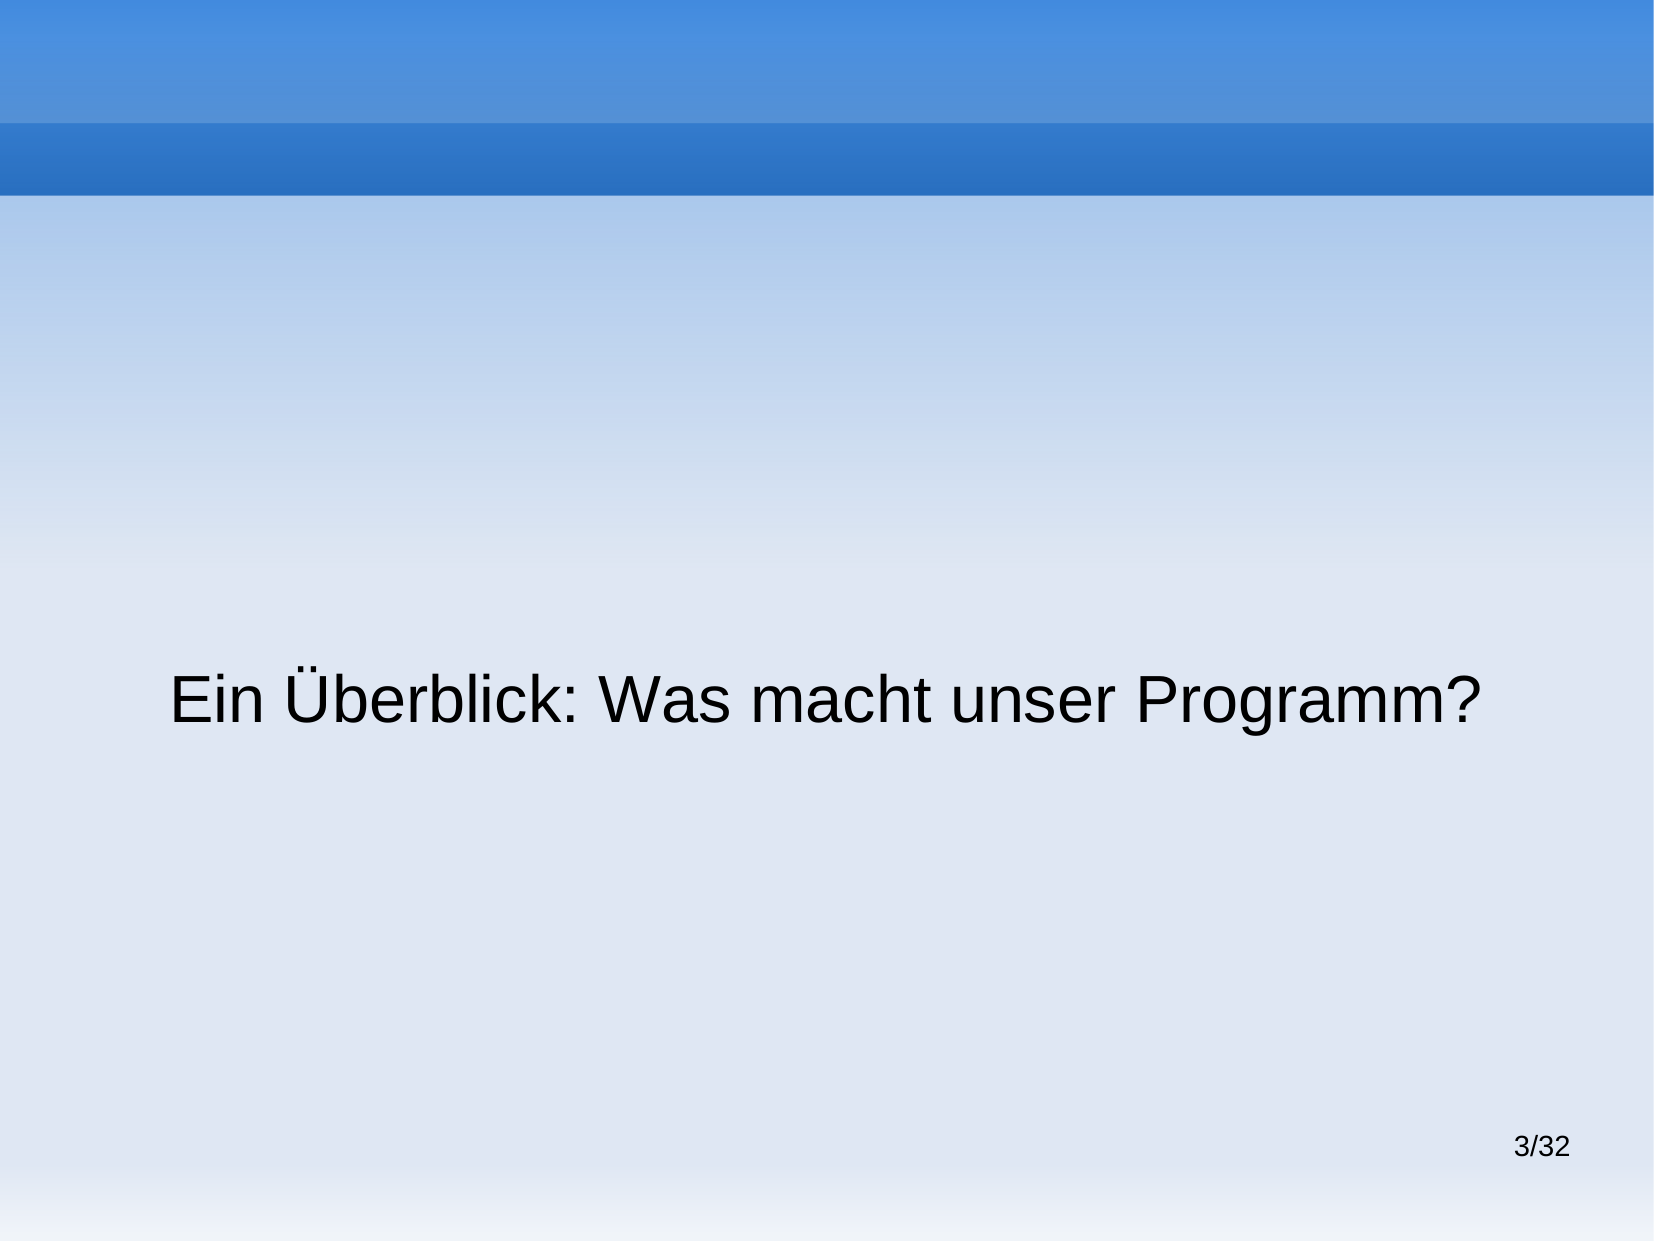

#
Ein Überblick: Was macht unser Programm?
3